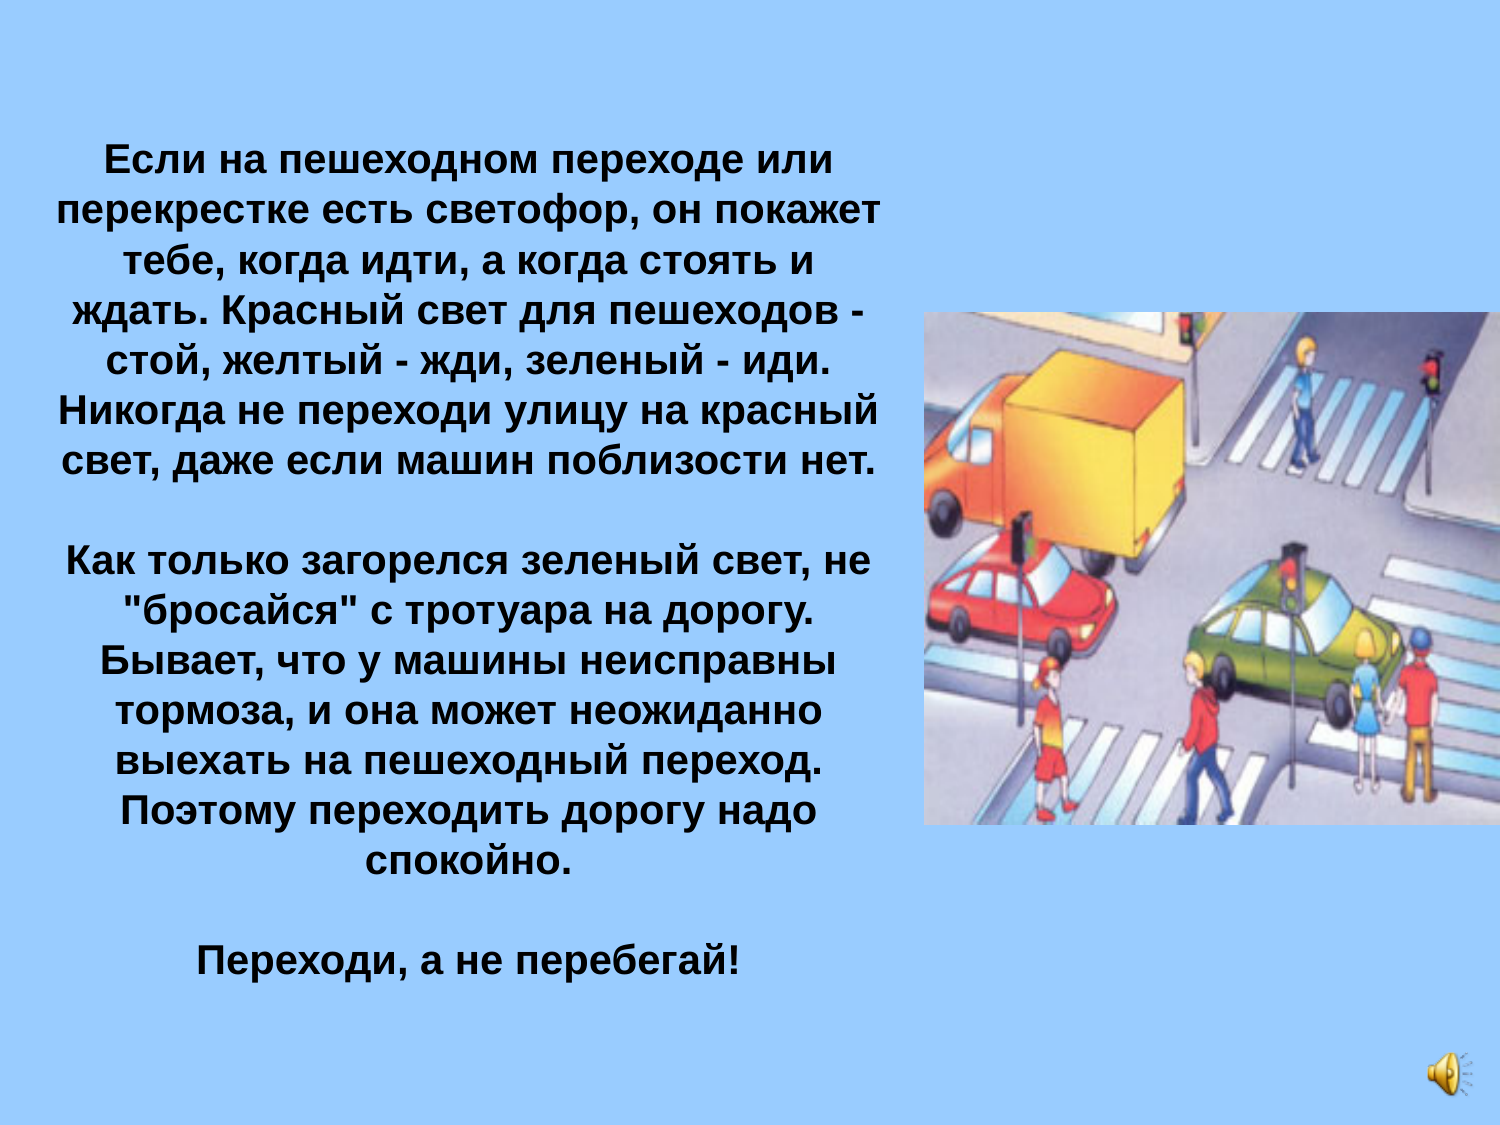

Если на пешеходном переходе или перекрестке есть светофор, он покажет тебе, когда идти, а когда стоять и ждать. Красный свет для пешеходов - стой, желтый - жди, зеленый - иди. Никогда не переходи улицу на красный свет, даже если машин поблизости нет.
Как только загорелся зеленый свет, не "бросайся" с тротуара на дорогу. Бывает, что у машины неисправны тормоза, и она может неожиданно выехать на пешеходный переход. Поэтому переходить дорогу надо спокойно.
Переходи, а не перебегай!